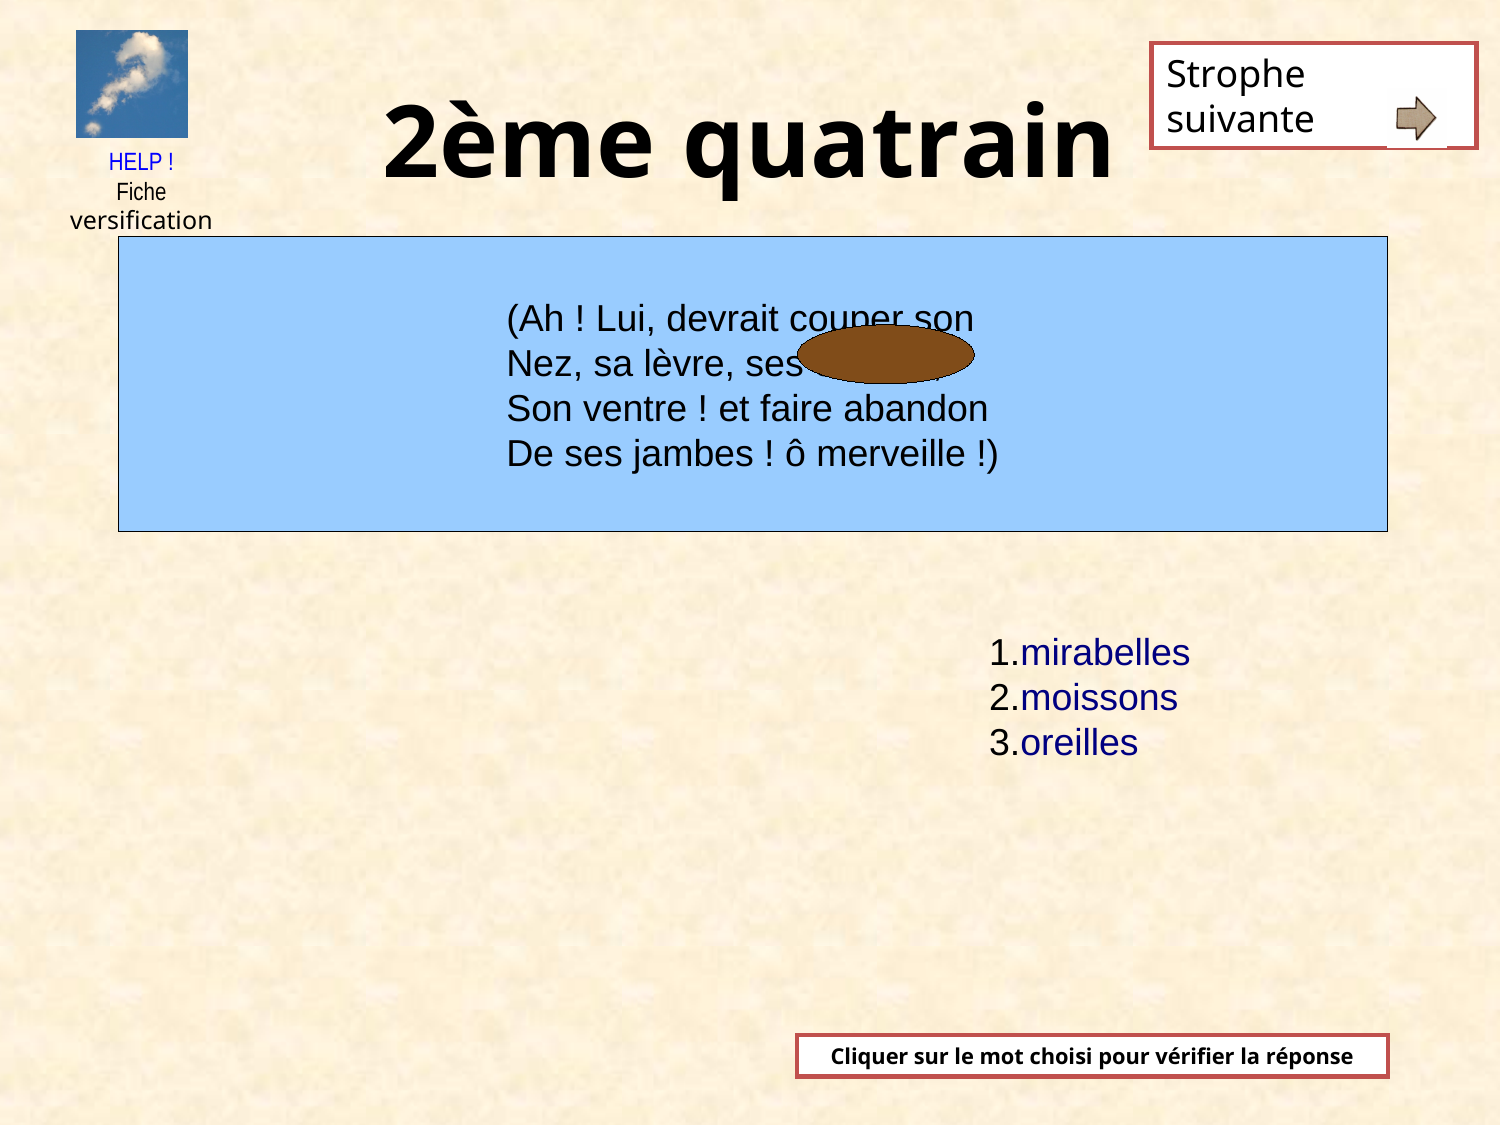

HELP !
Fiche versification
Strophe
suivante
# 2ème quatrain
(Ah ! Lui, devrait couper son
Nez, sa lèvre, ses oreilles,
Son ventre ! et faire abandon
De ses jambes ! ô merveille !)
1.mirabelles
2.moissons
3.oreilles
Cliquer sur le mot choisi pour vérifier la réponse